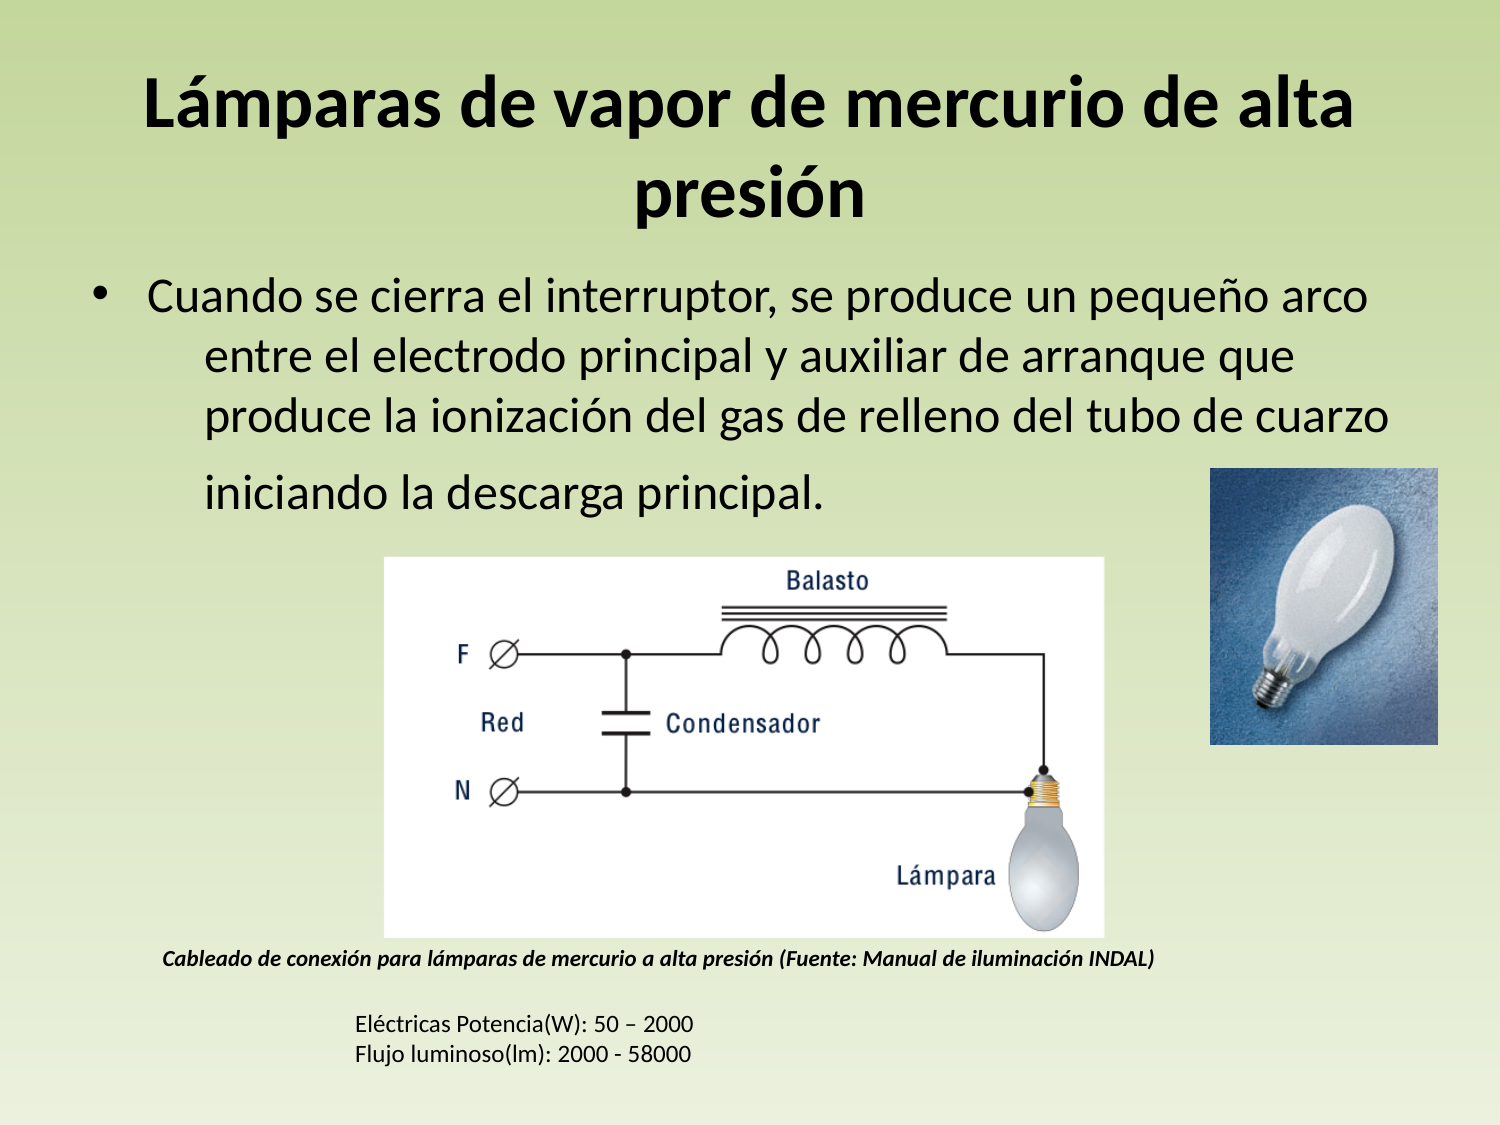

# Lámparas de vapor de mercurio de alta presión
Cuando se cierra el interruptor, se produce un pequeño arco entre el electrodo principal y auxiliar de arranque que produce la ionización del gas de relleno del tubo de cuarzo iniciando la descarga principal.
Cableado de conexión para lámparas de mercurio a alta presión (Fuente: Manual de iluminación INDAL)
Eléctricas Potencia(W): 50 – 2000
Flujo luminoso(lm): 2000 - 58000